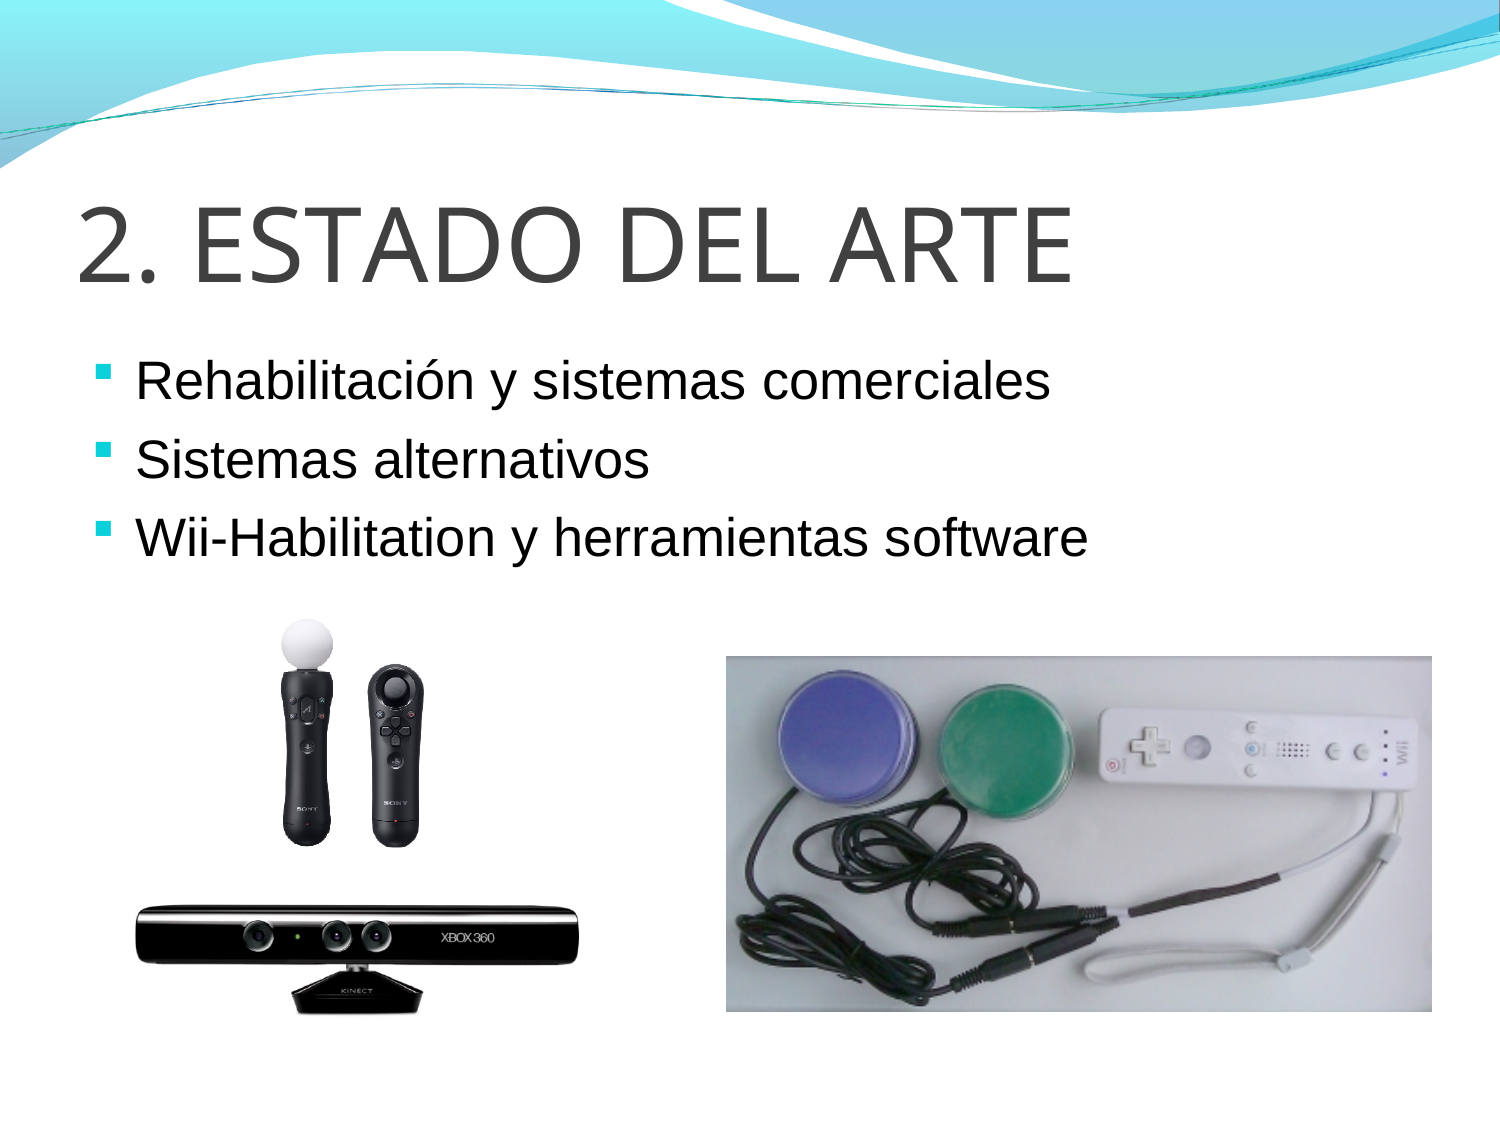

2. ESTADO DEL ARTE
Rehabilitación y sistemas comerciales
Sistemas alternativos
Wii-Habilitation y herramientas software